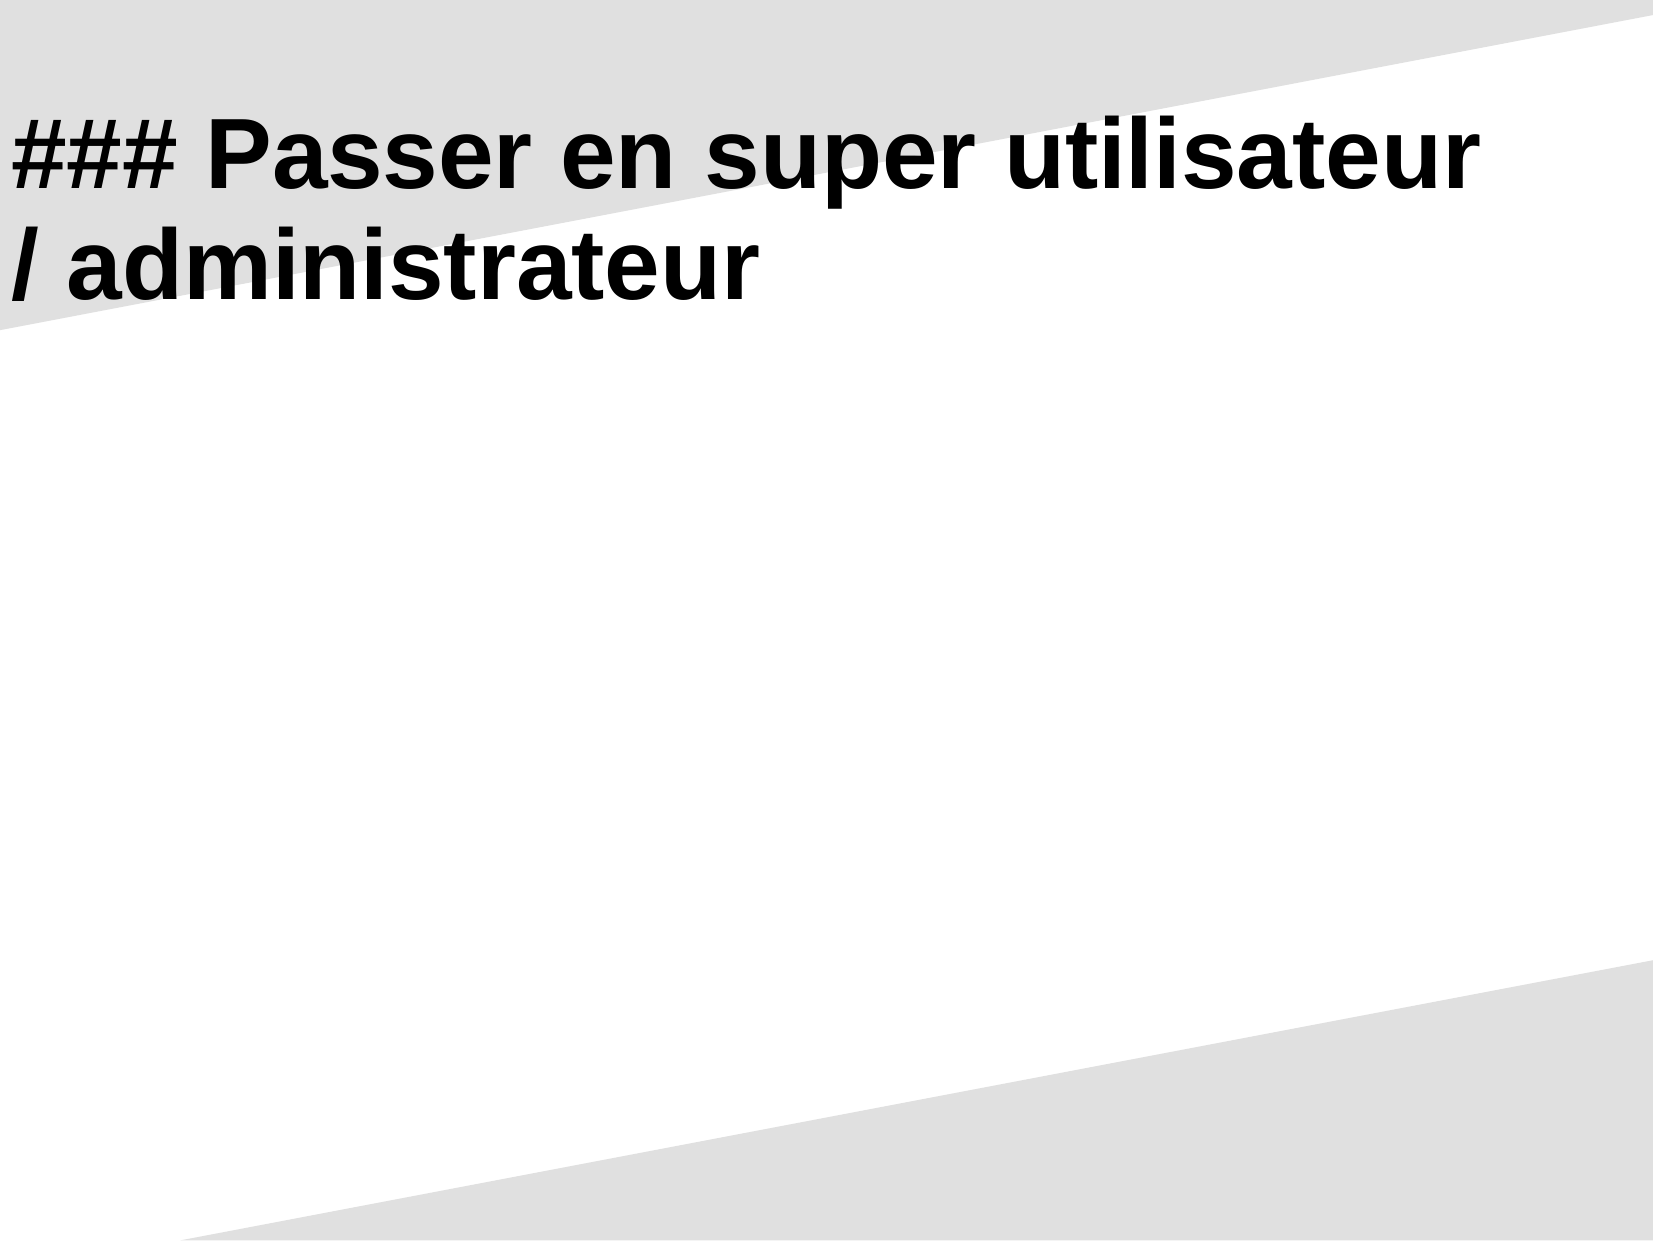

# ### Passer en super utilisateur / administrateur